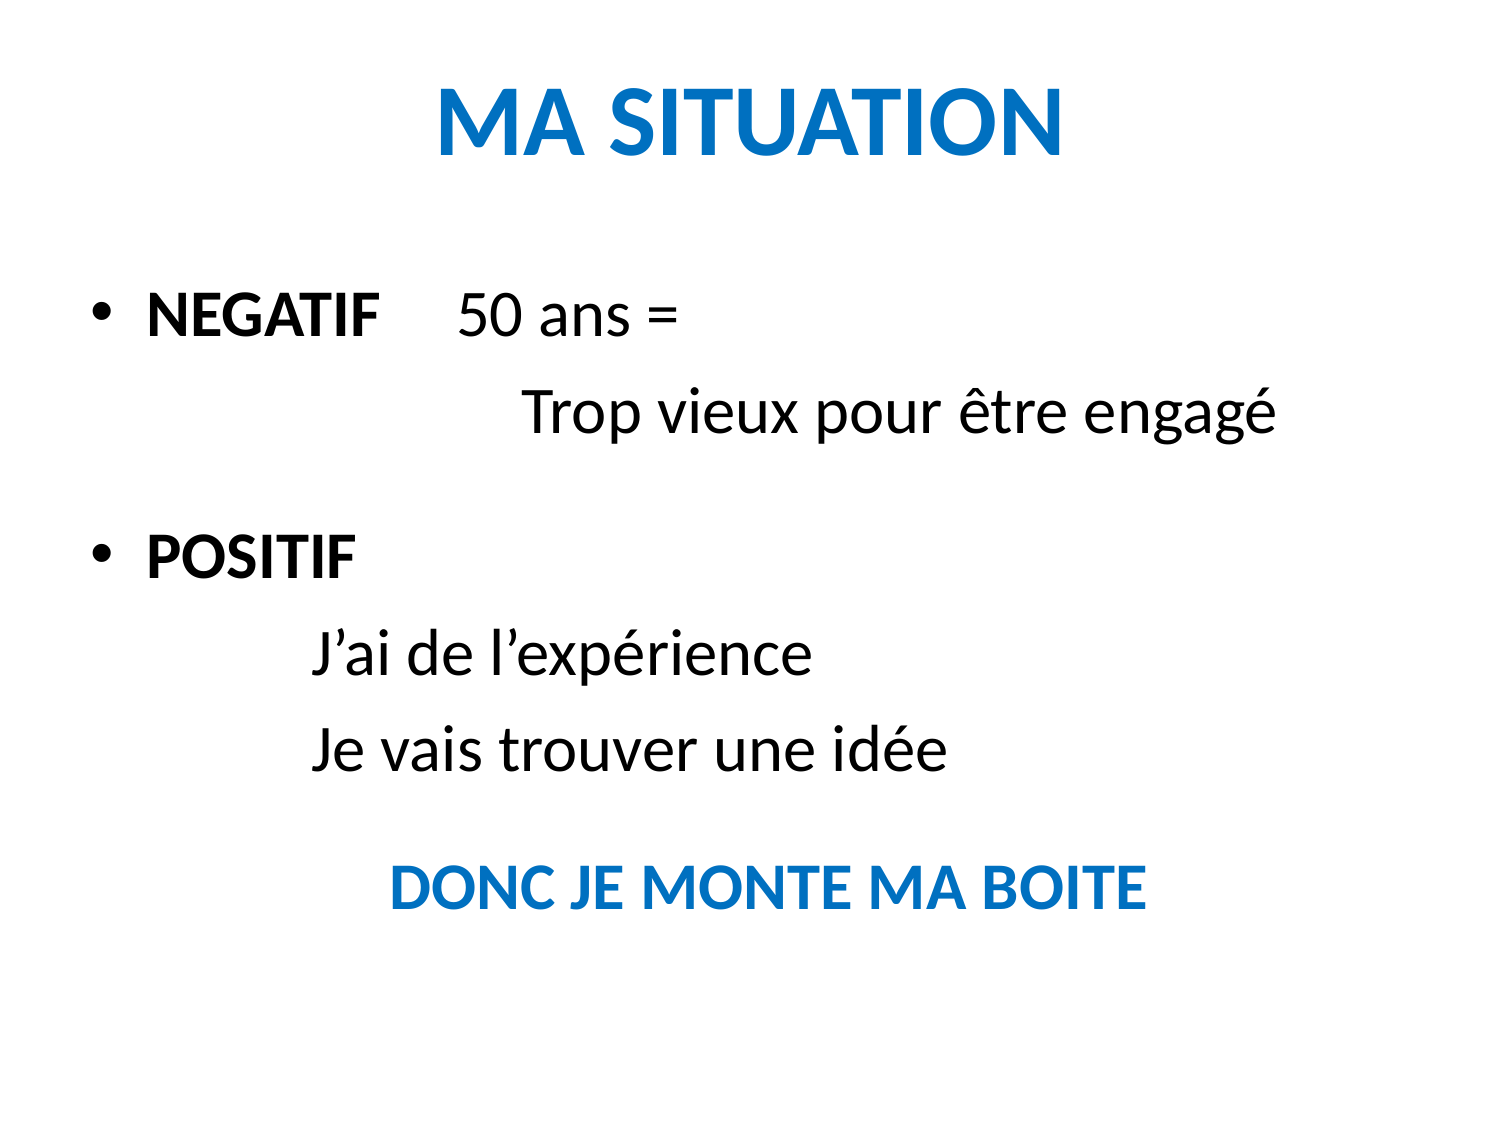

# MA SITUATION
NEGATIF 50 ans =
 Trop vieux pour être engagé
POSITIF
 J’ai de l’expérience
 Je vais trouver une idée
DONC JE MONTE MA BOITE